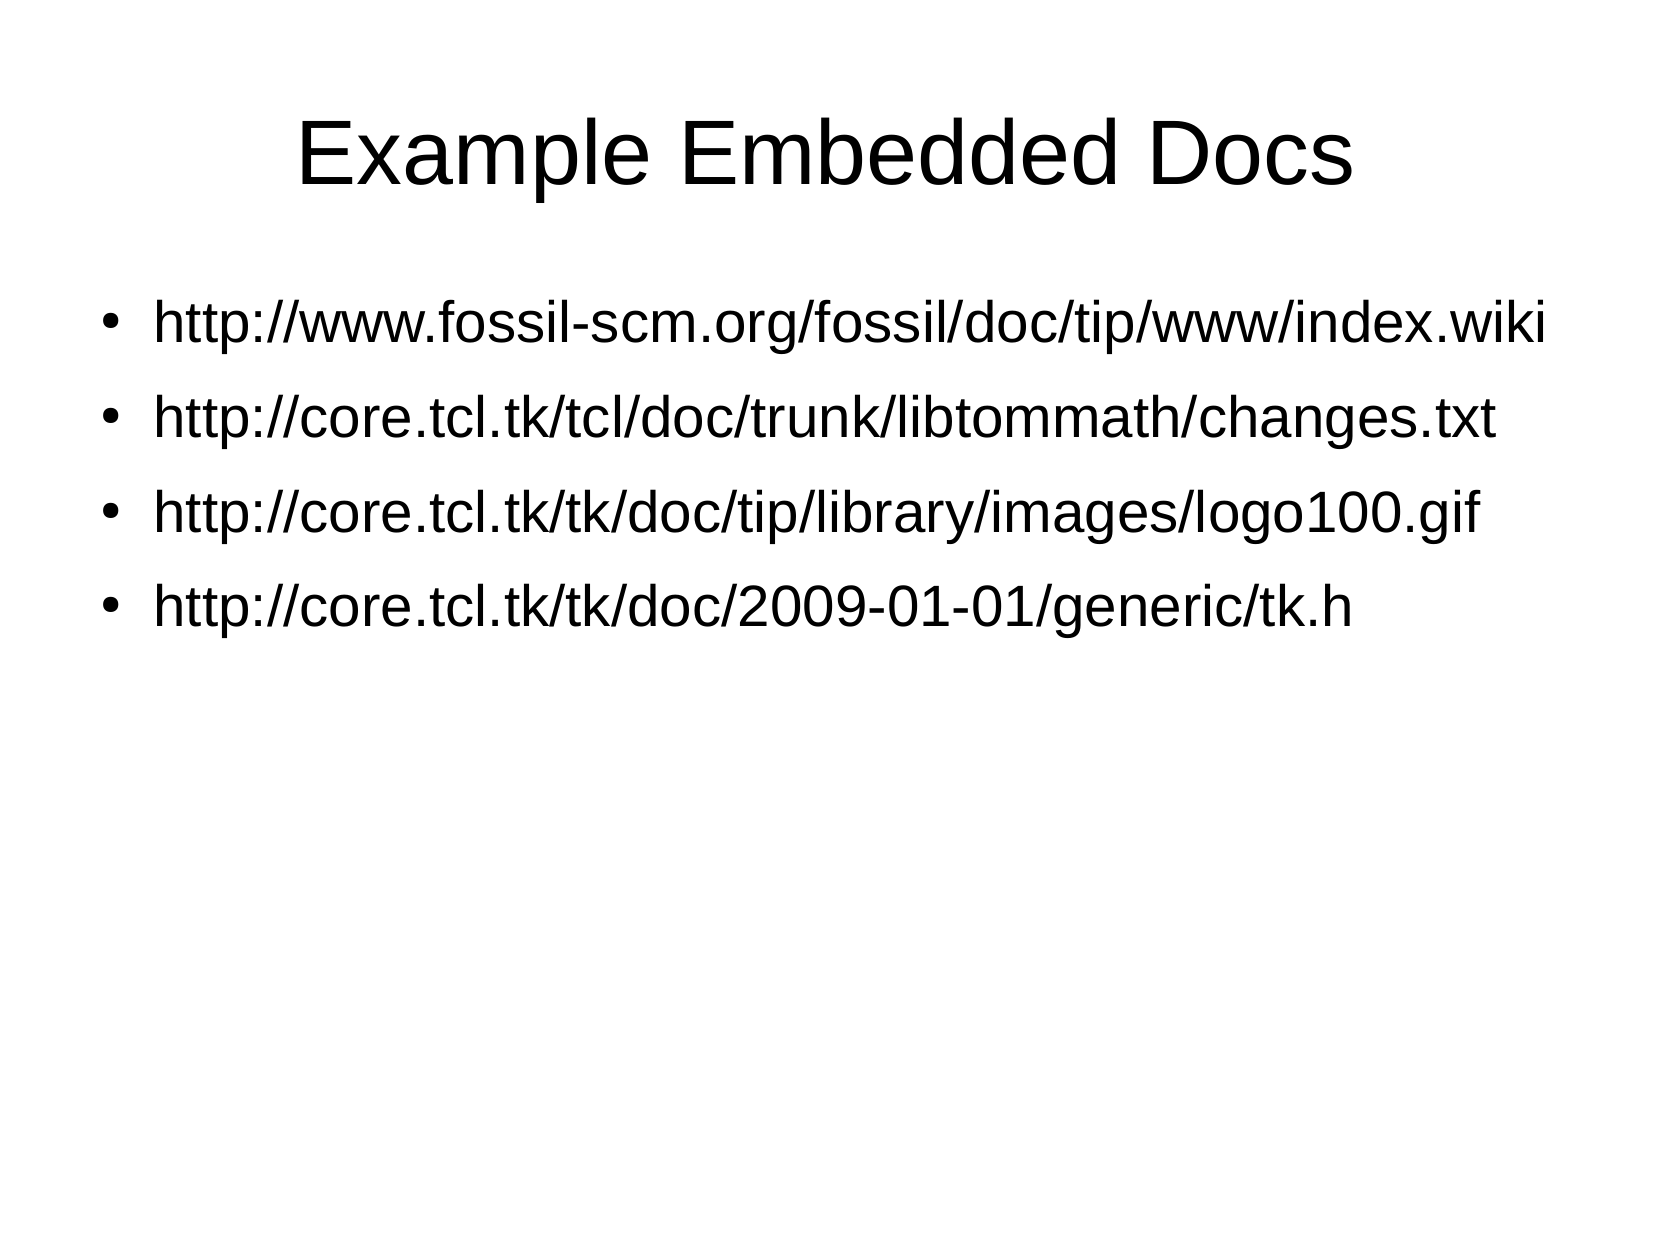

# Example Embedded Docs
http://www.fossil-scm.org/fossil/doc/tip/www/index.wiki
http://core.tcl.tk/tcl/doc/trunk/libtommath/changes.txt
http://core.tcl.tk/tk/doc/tip/library/images/logo100.gif
http://core.tcl.tk/tk/doc/2009-01-01/generic/tk.h